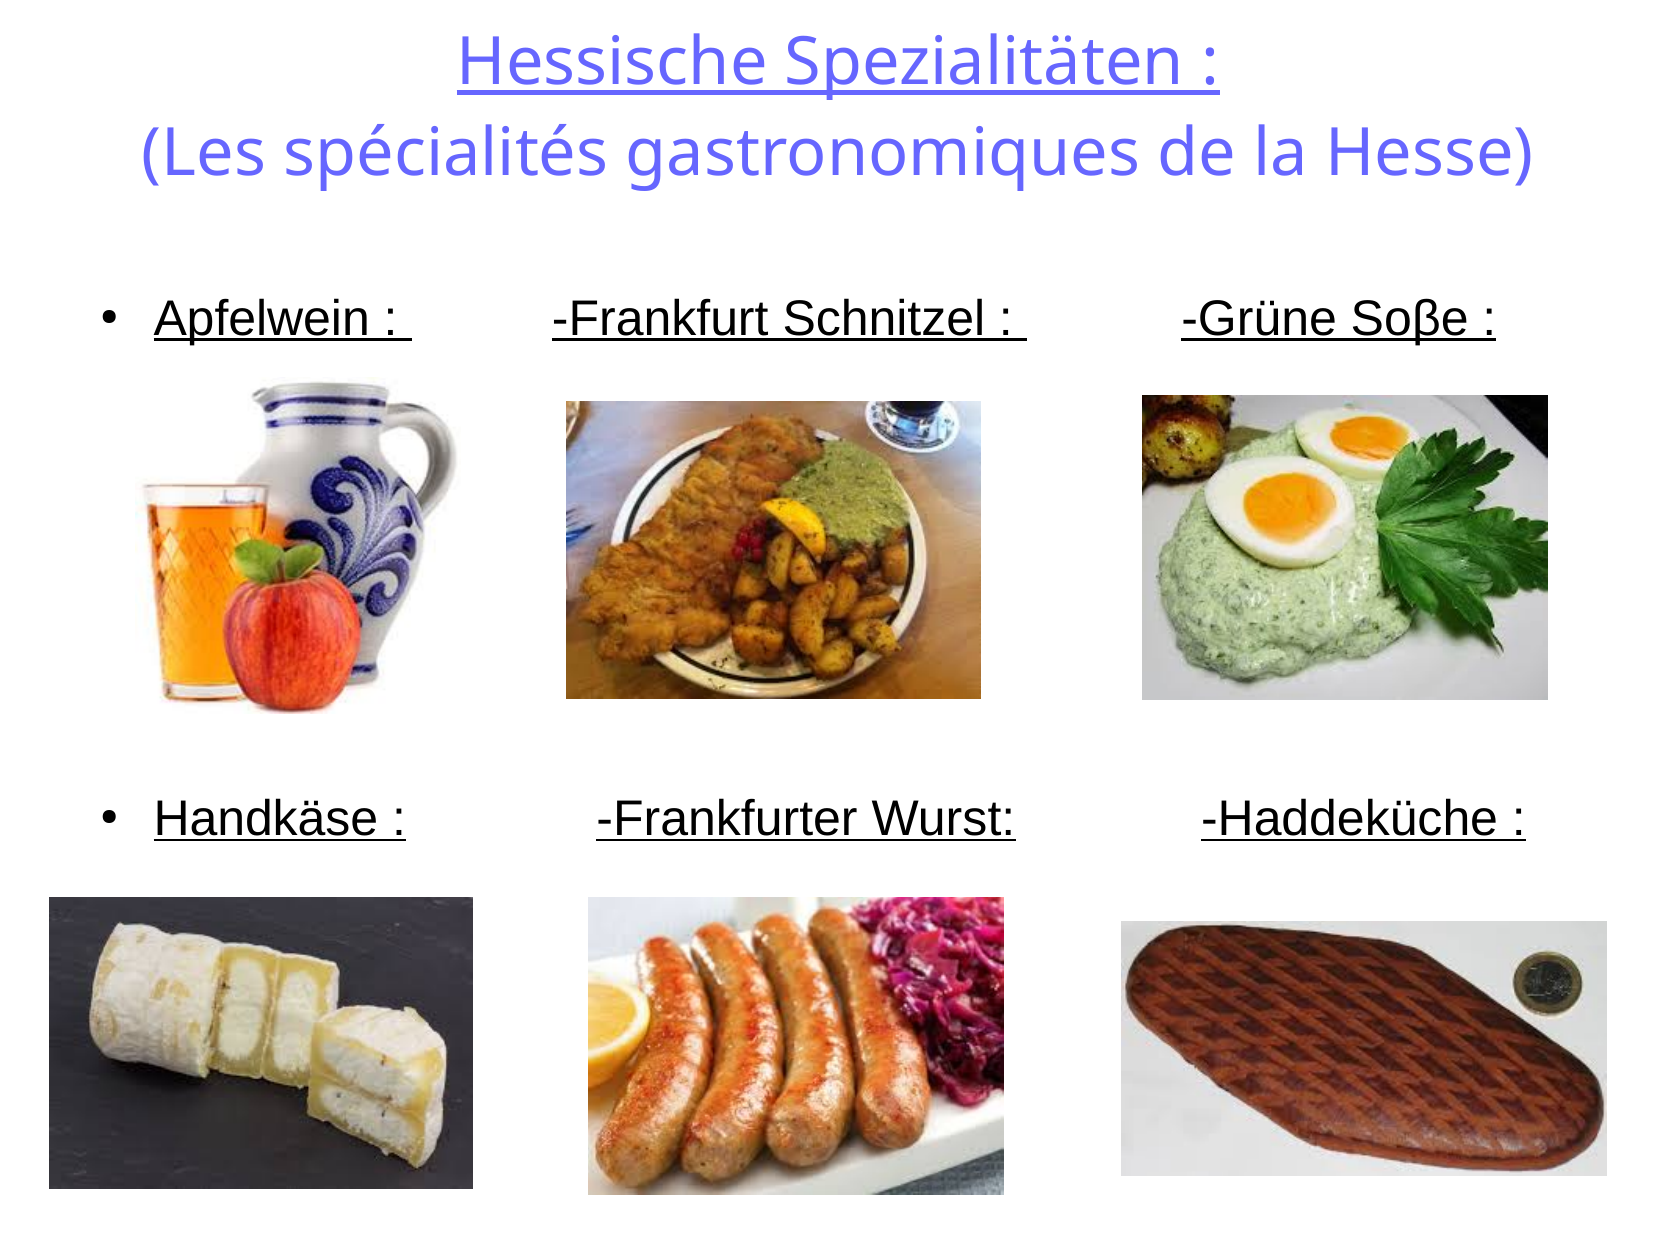

# Hessische Spezialitäten : (Les spécialités gastronomiques de la Hesse)
Apfelwein : -Frankfurt Schnitzel : -Grüne Soβe :
Handkäse :			-Frankfurter Wurst: 	 -Haddeküche :